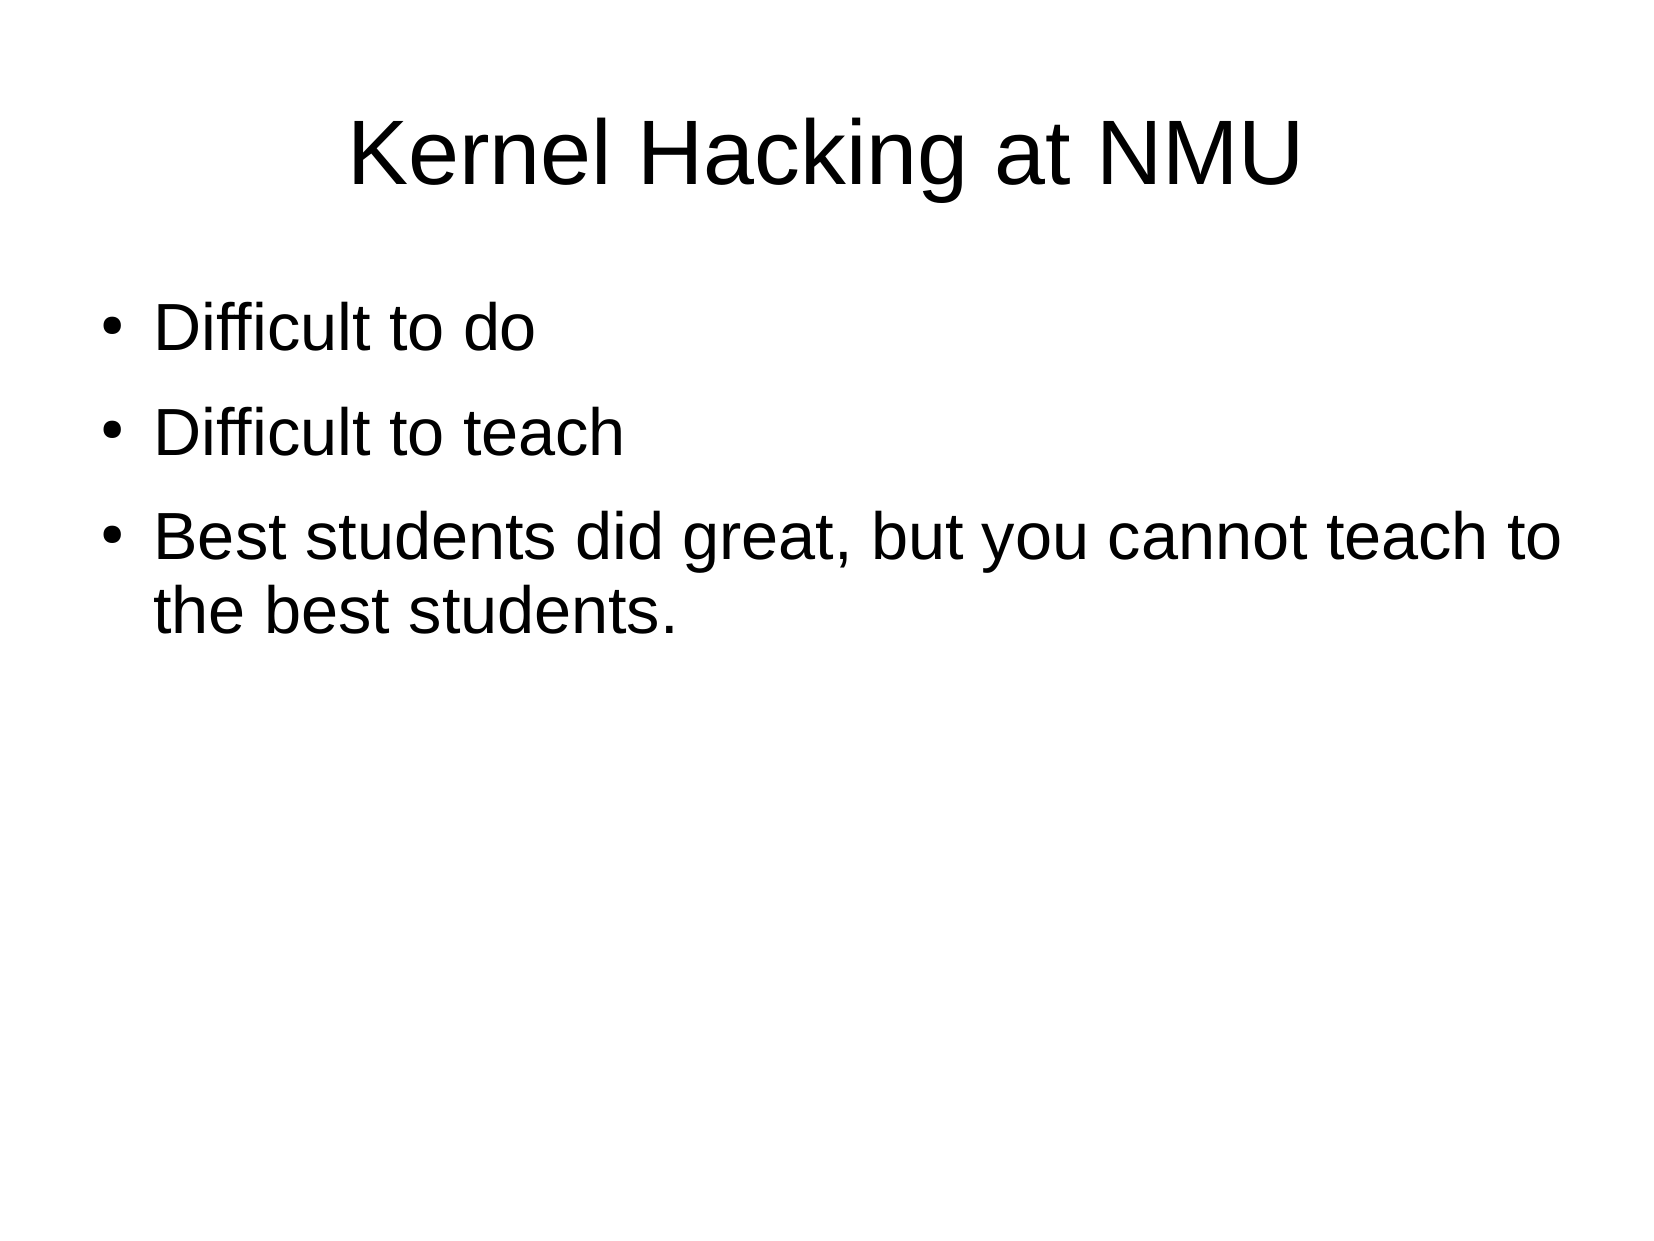

# Kernel Hacking at NMU
Difficult to do
Difficult to teach
Best students did great, but you cannot teach to the best students.